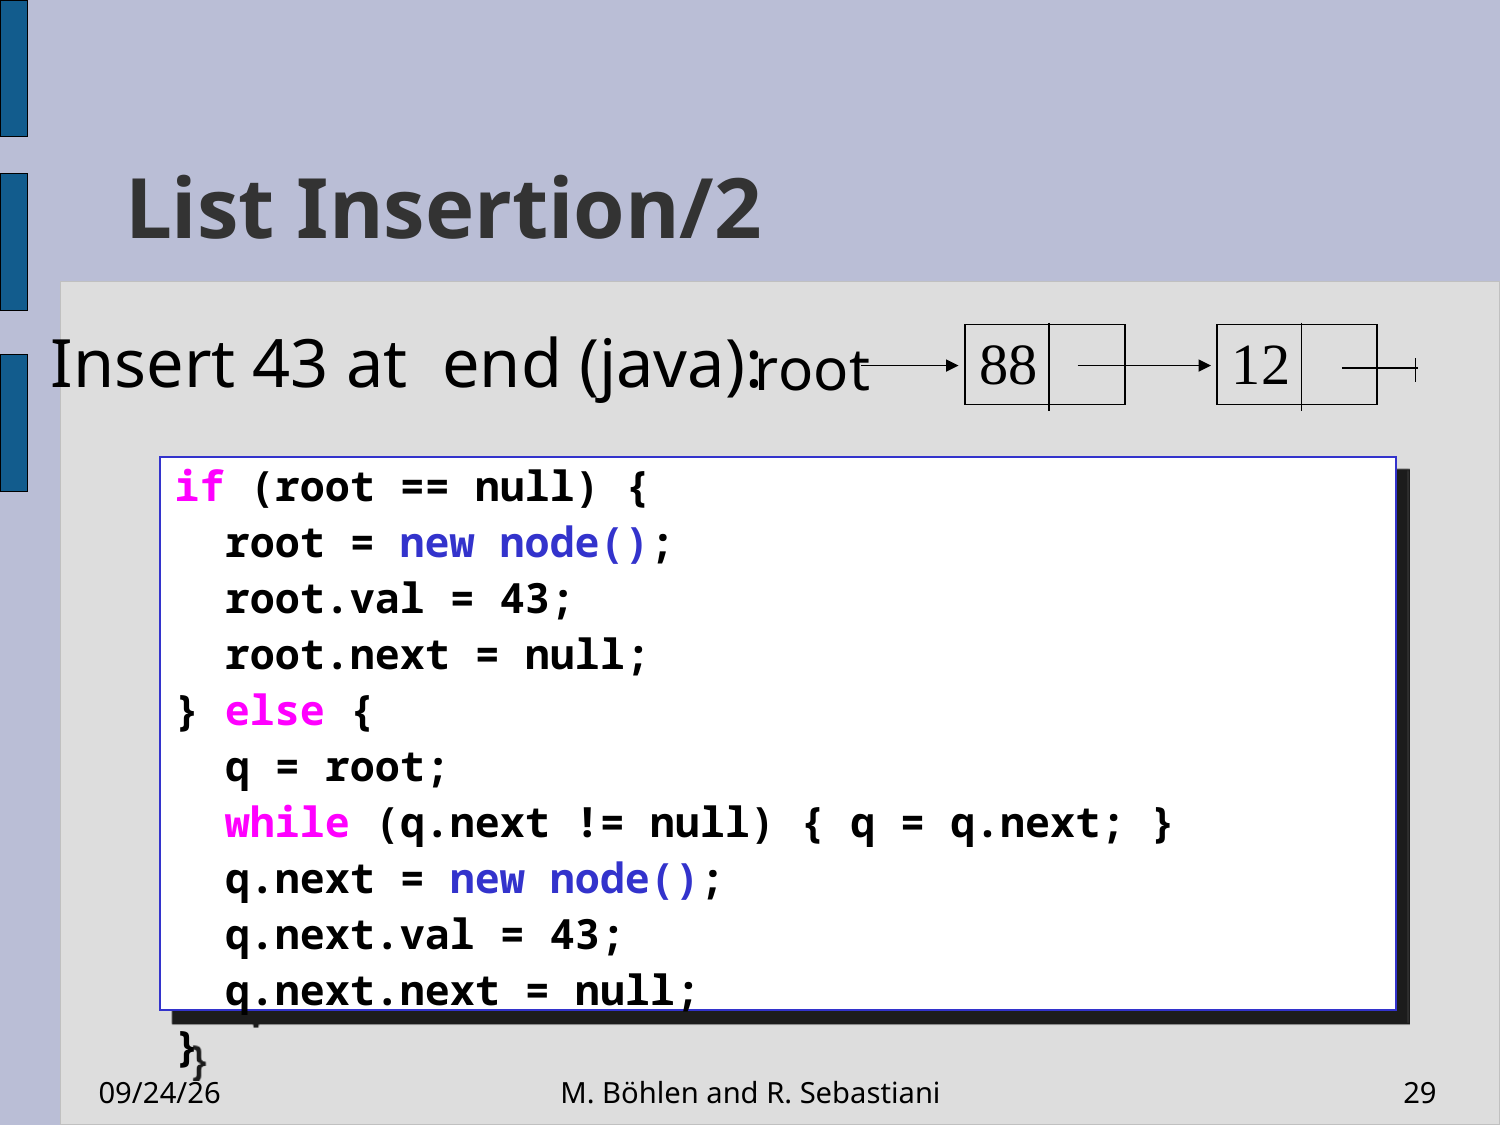

# List Insertion/2
Insert 43 at end (java):
root
88
12
if (root == null) {
 root = new node();
 root.val = 43;
 root.next = null;
} else {
 q = root;
 while (q.next != null) { q = q.next; }
 q.next = new node();
 q.next.val = 43;
 q.next.next = null;
}
M. Böhlen and R. Sebastiani
29